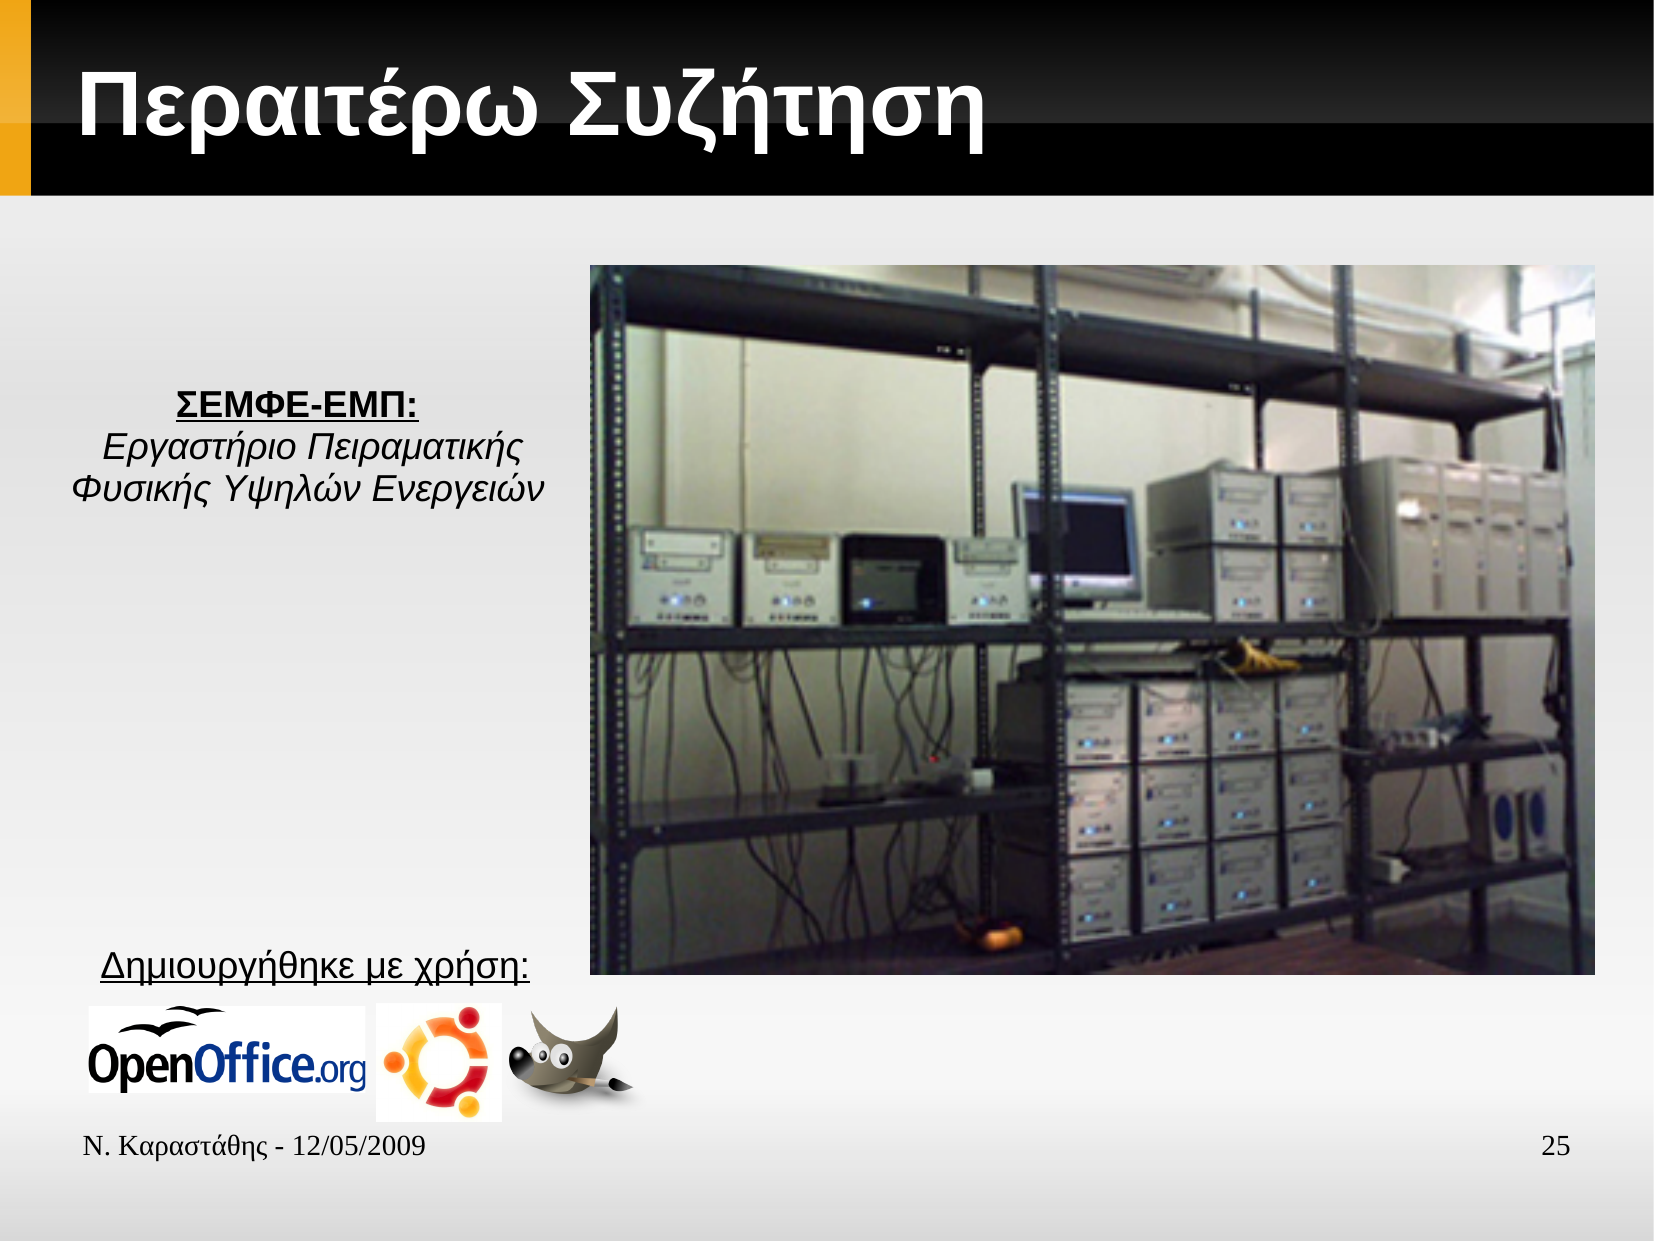

# Περαιτέρω Συζήτηση
 ΣΕΜΦΕ-ΕΜΠ:
 Εργαστήριο Πειραματικής Φυσικής Υψηλών Ενεργειών
Δημιουργήθηκε με χρήση:
Ν. Καραστάθης - 12/05/2009
25